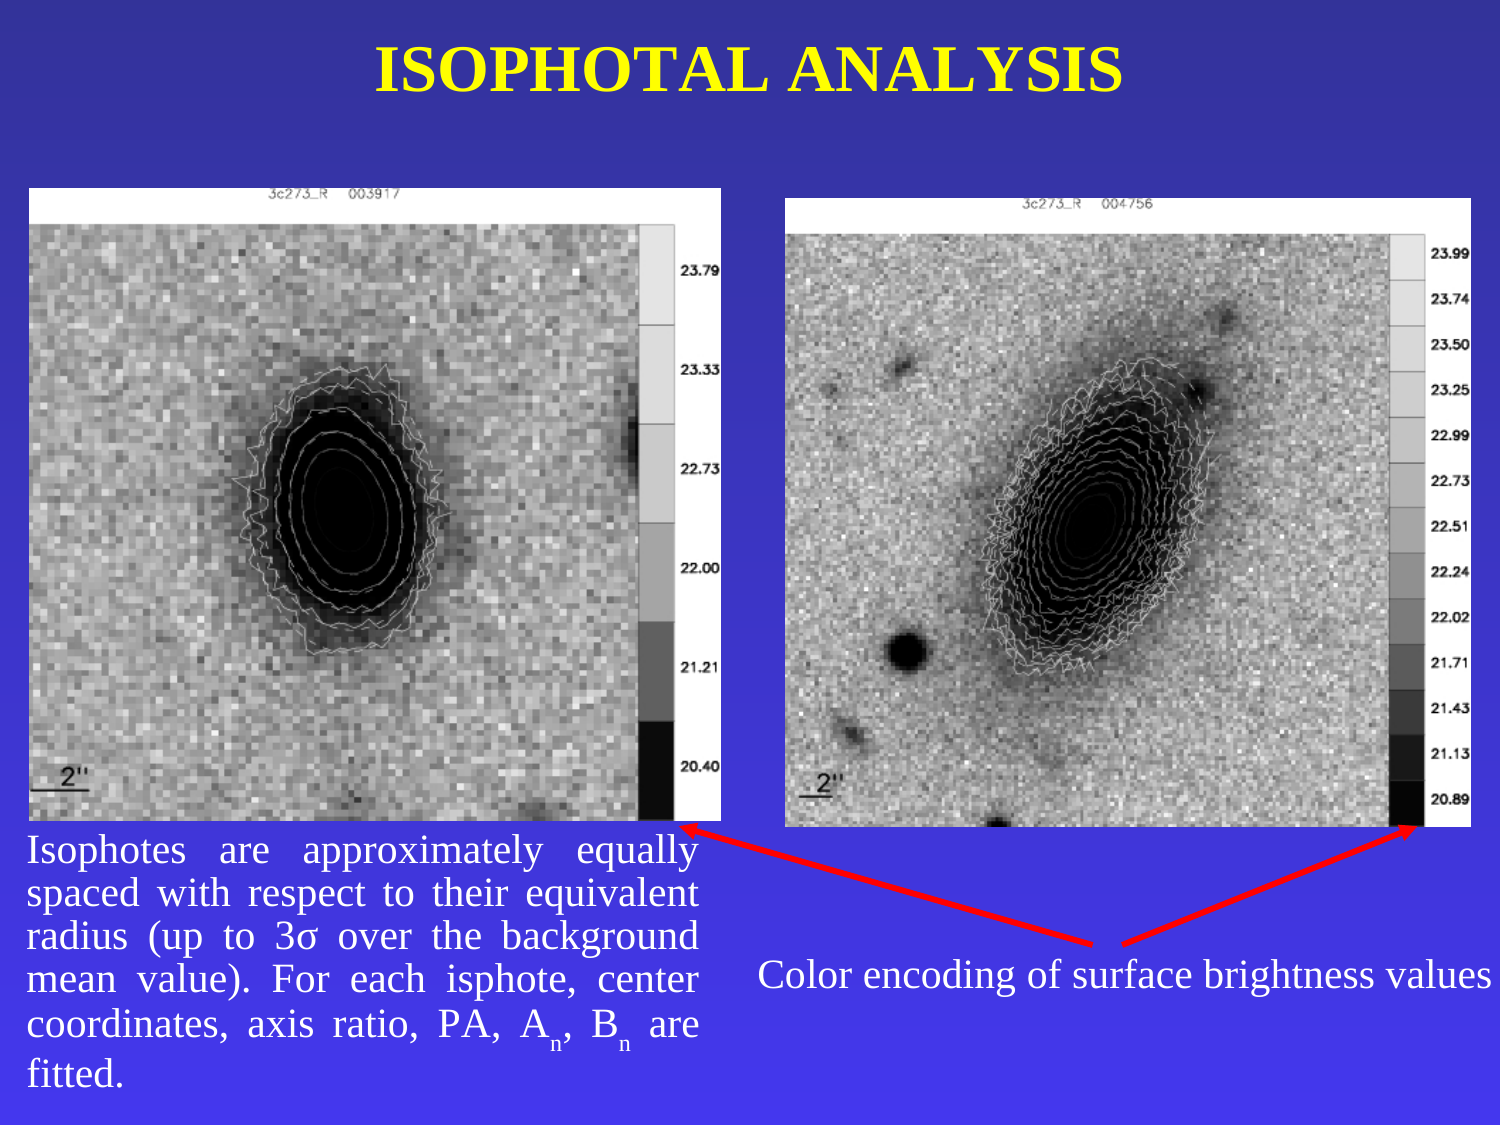

ISOPHOTAL ANALYSIS
Isophotes are approximately equally spaced with respect to their equivalent radius (up to 3σ over the background mean value). For each isphote, center coordinates, axis ratio, PA, An, Bn are fitted.
Color encoding of surface brightness values